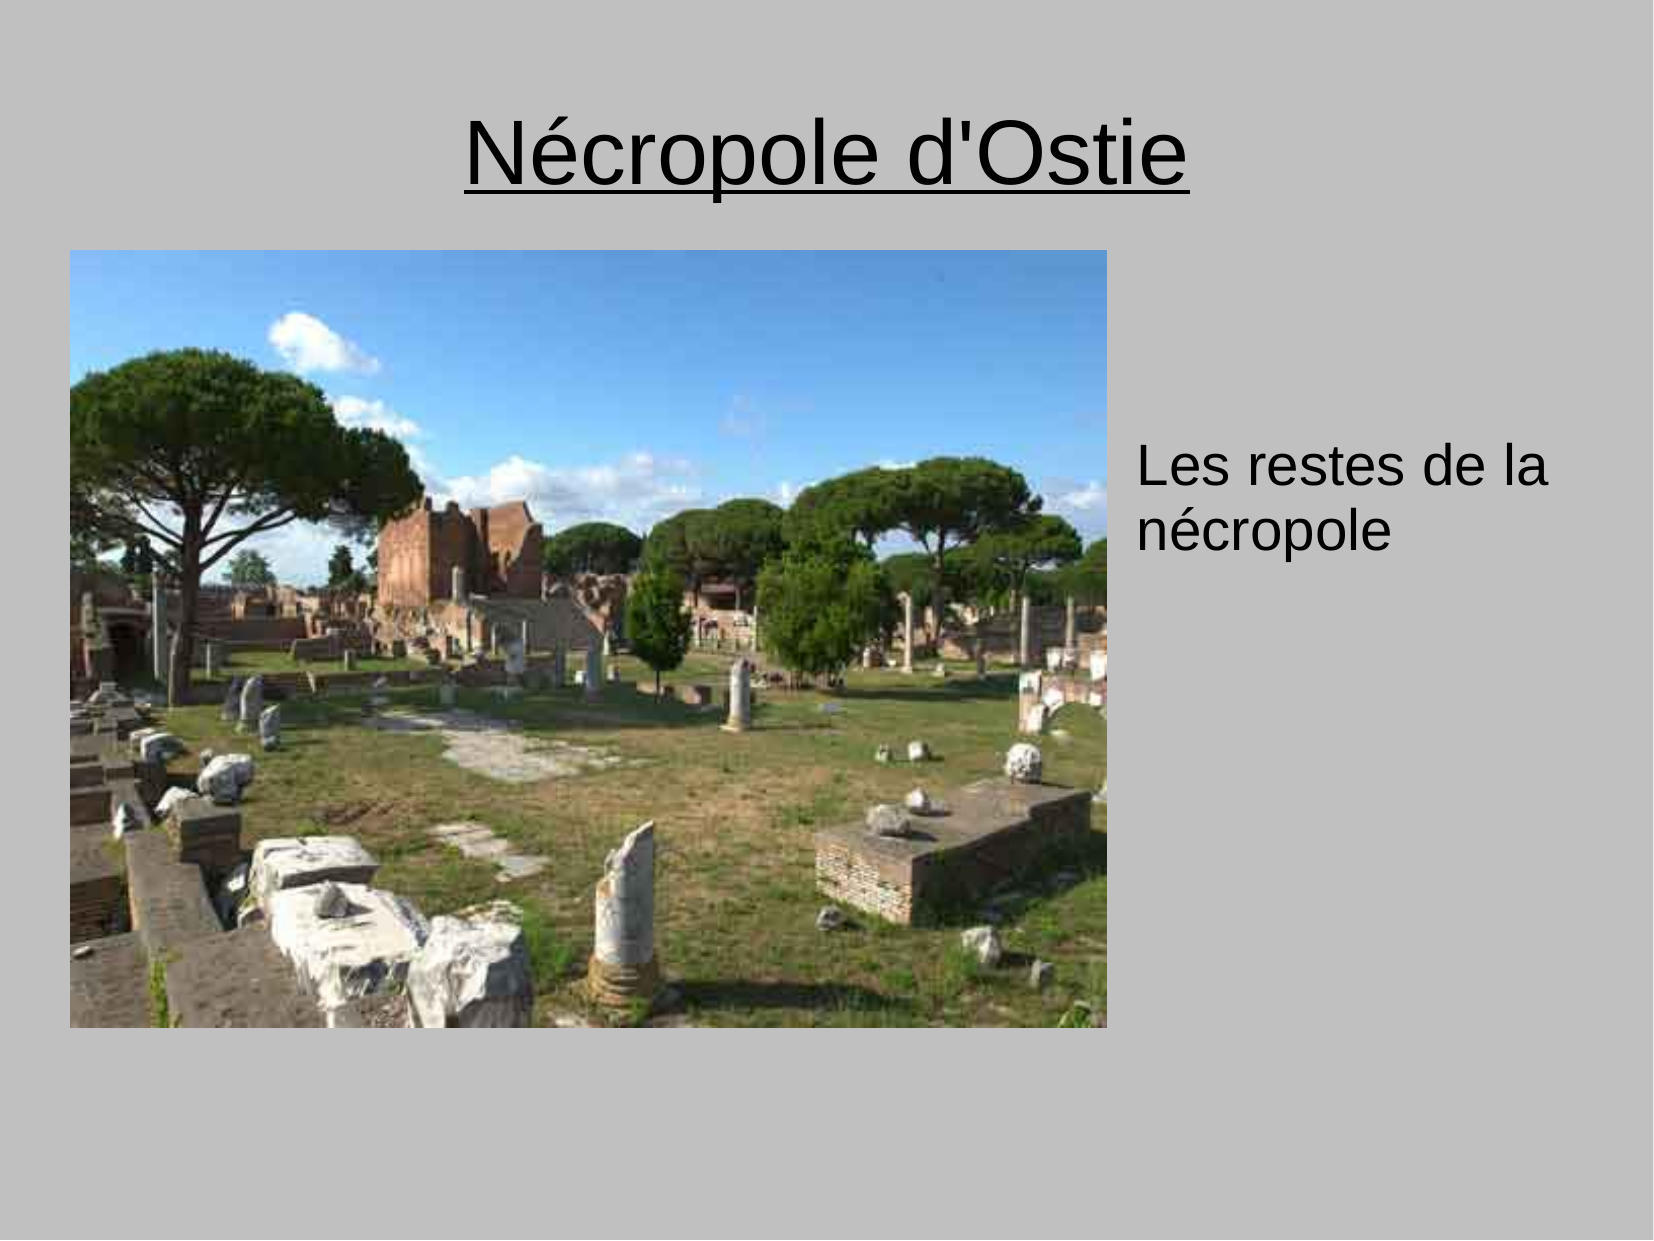

# Nécropole d'Ostie
Les restes de la nécropole